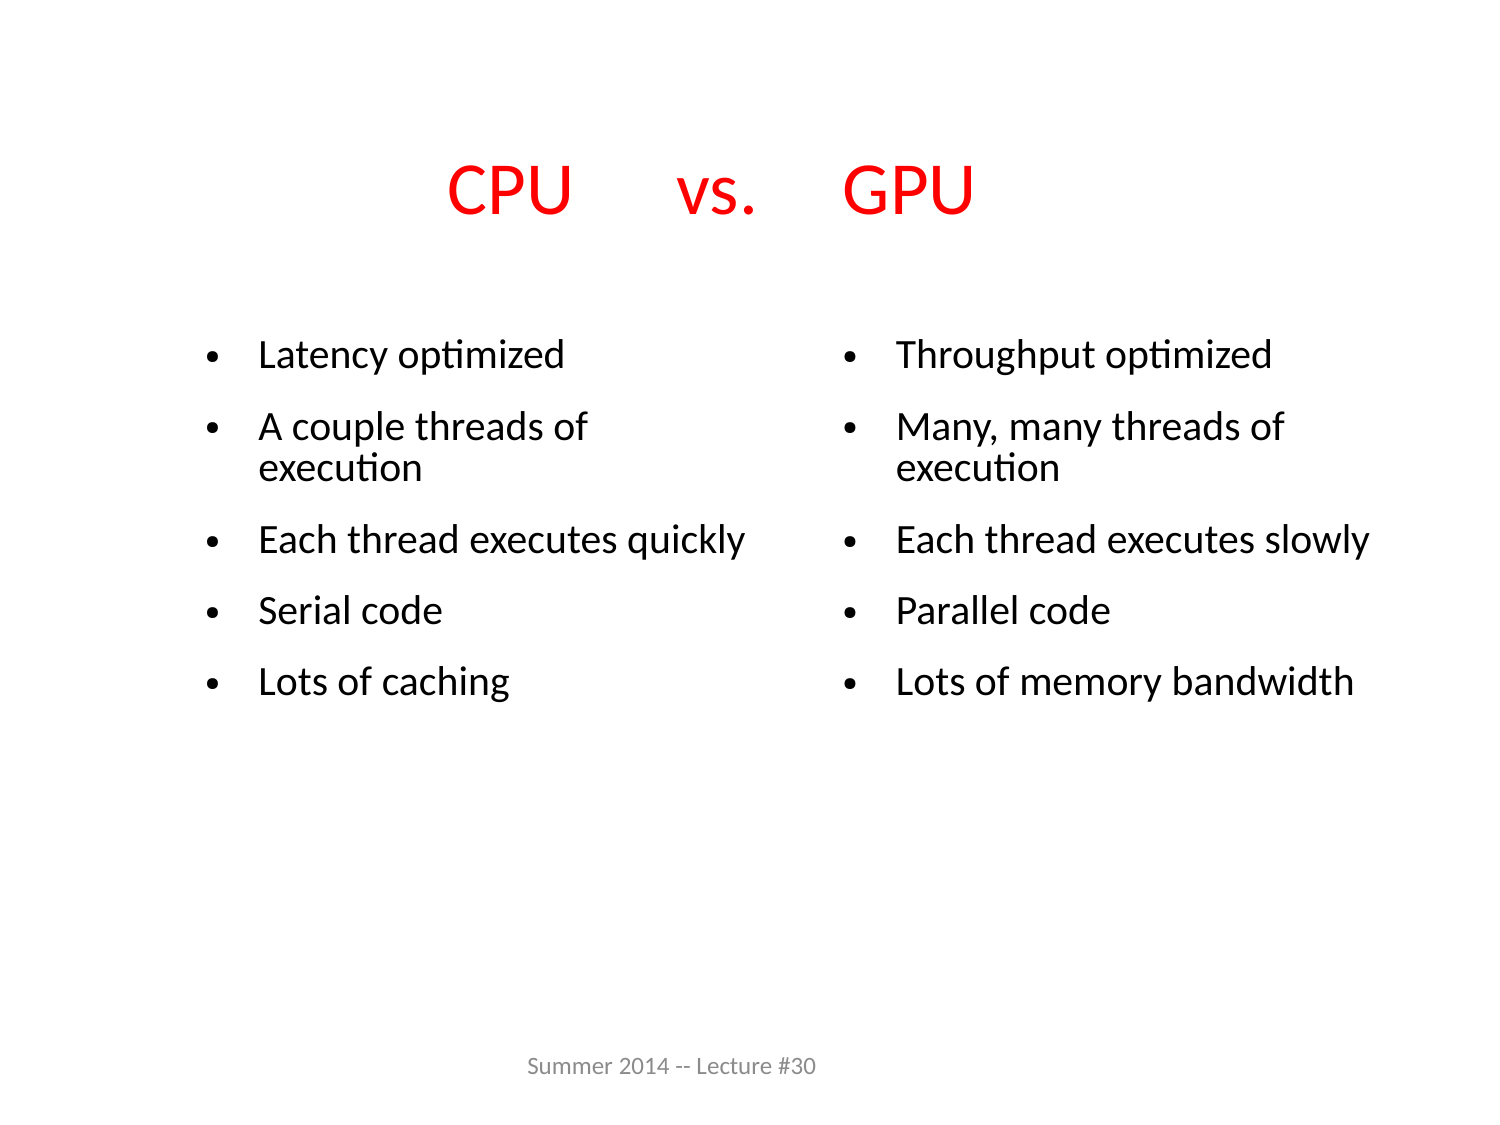

# CPU vs. GPU
Latency optimized
A couple threads of execution
Each thread executes quickly
Serial code
Lots of caching
Throughput optimized
Many, many threads of execution
Each thread executes slowly
Parallel code
Lots of memory bandwidth